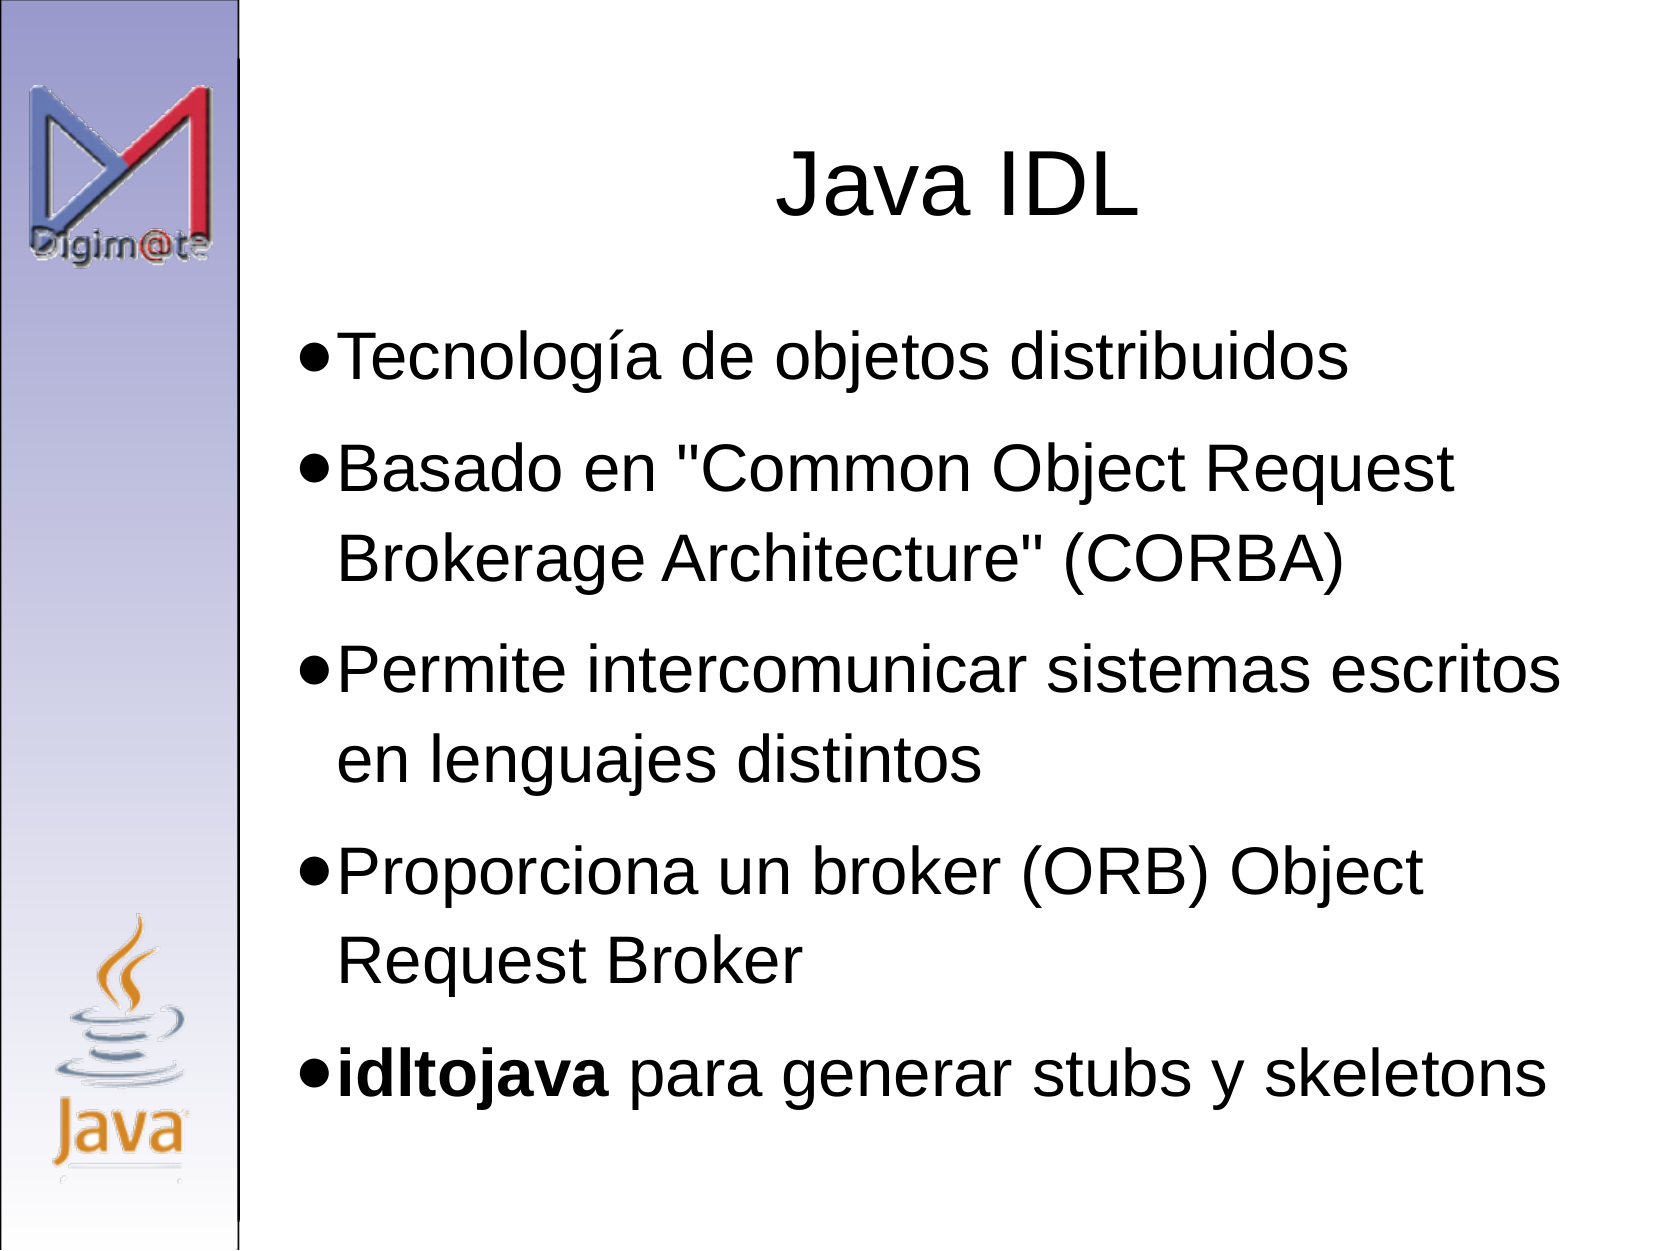

# Java IDL
Tecnología de objetos distribuidos
Basado en "Common Object Request Brokerage Architecture" (CORBA)
Permite intercomunicar sistemas escritos en lenguajes distintos
Proporciona un broker (ORB) Object Request Broker
idltojava para generar stubs y skeletons